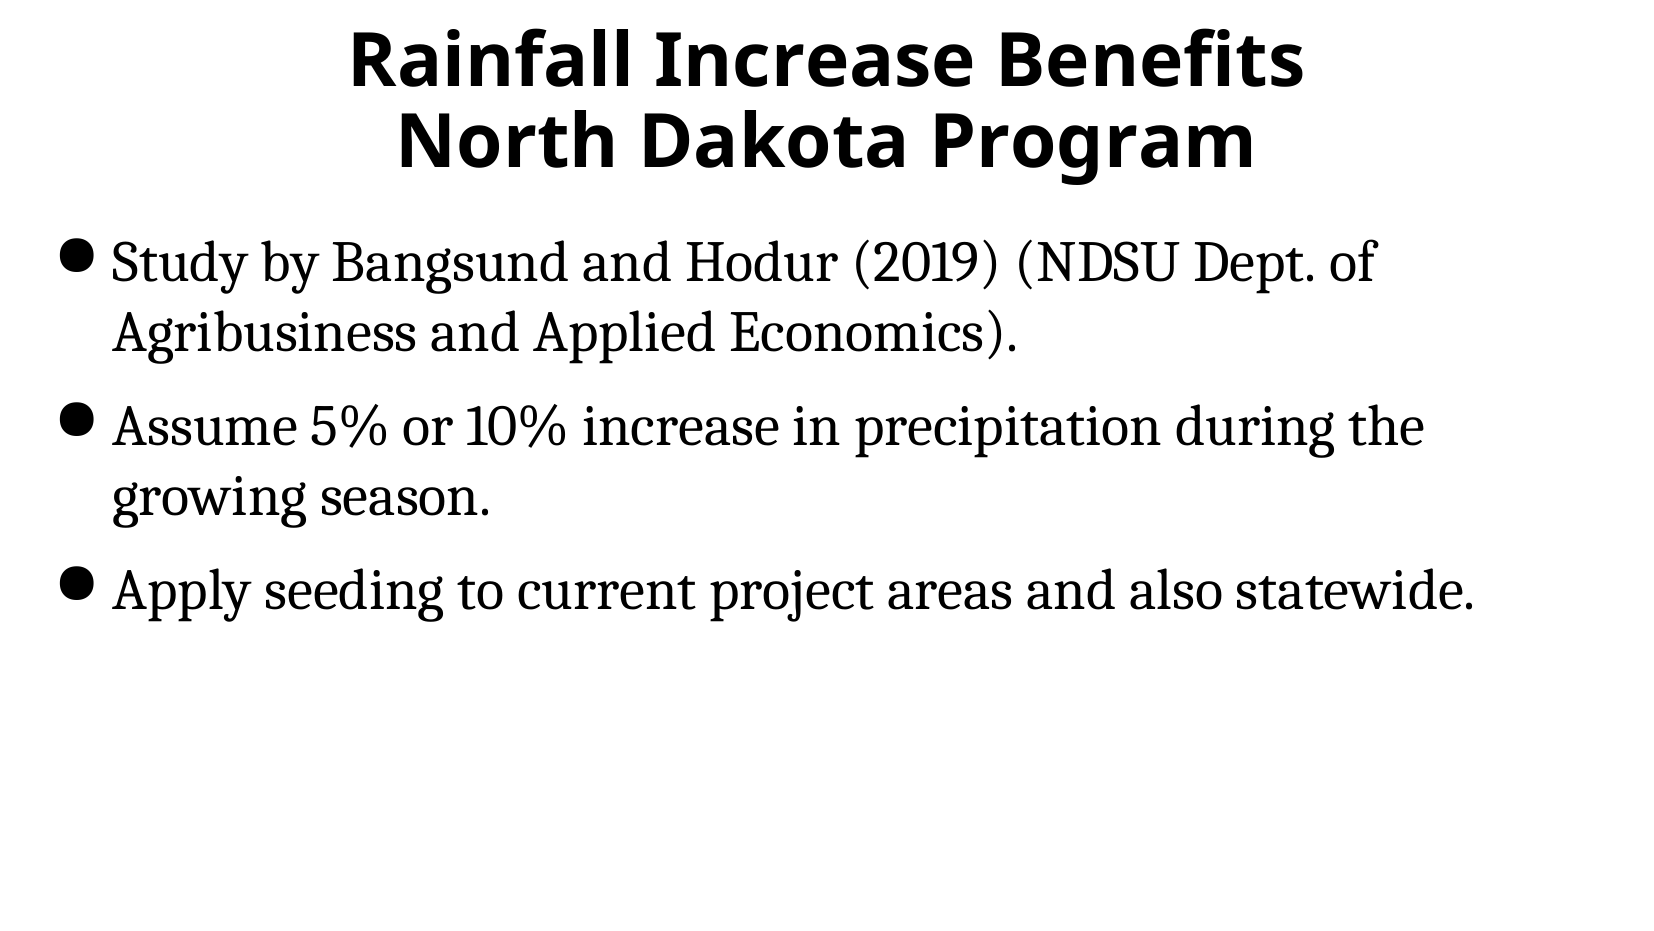

# Rainfall Increase Benefits North Dakota Program
 Study by Bangsund and Hodur (2019) (NDSU Dept. of Agribusiness and Applied Economics).
 Assume 5% or 10% increase in precipitation during the growing season.
 Apply seeding to current project areas and also statewide.